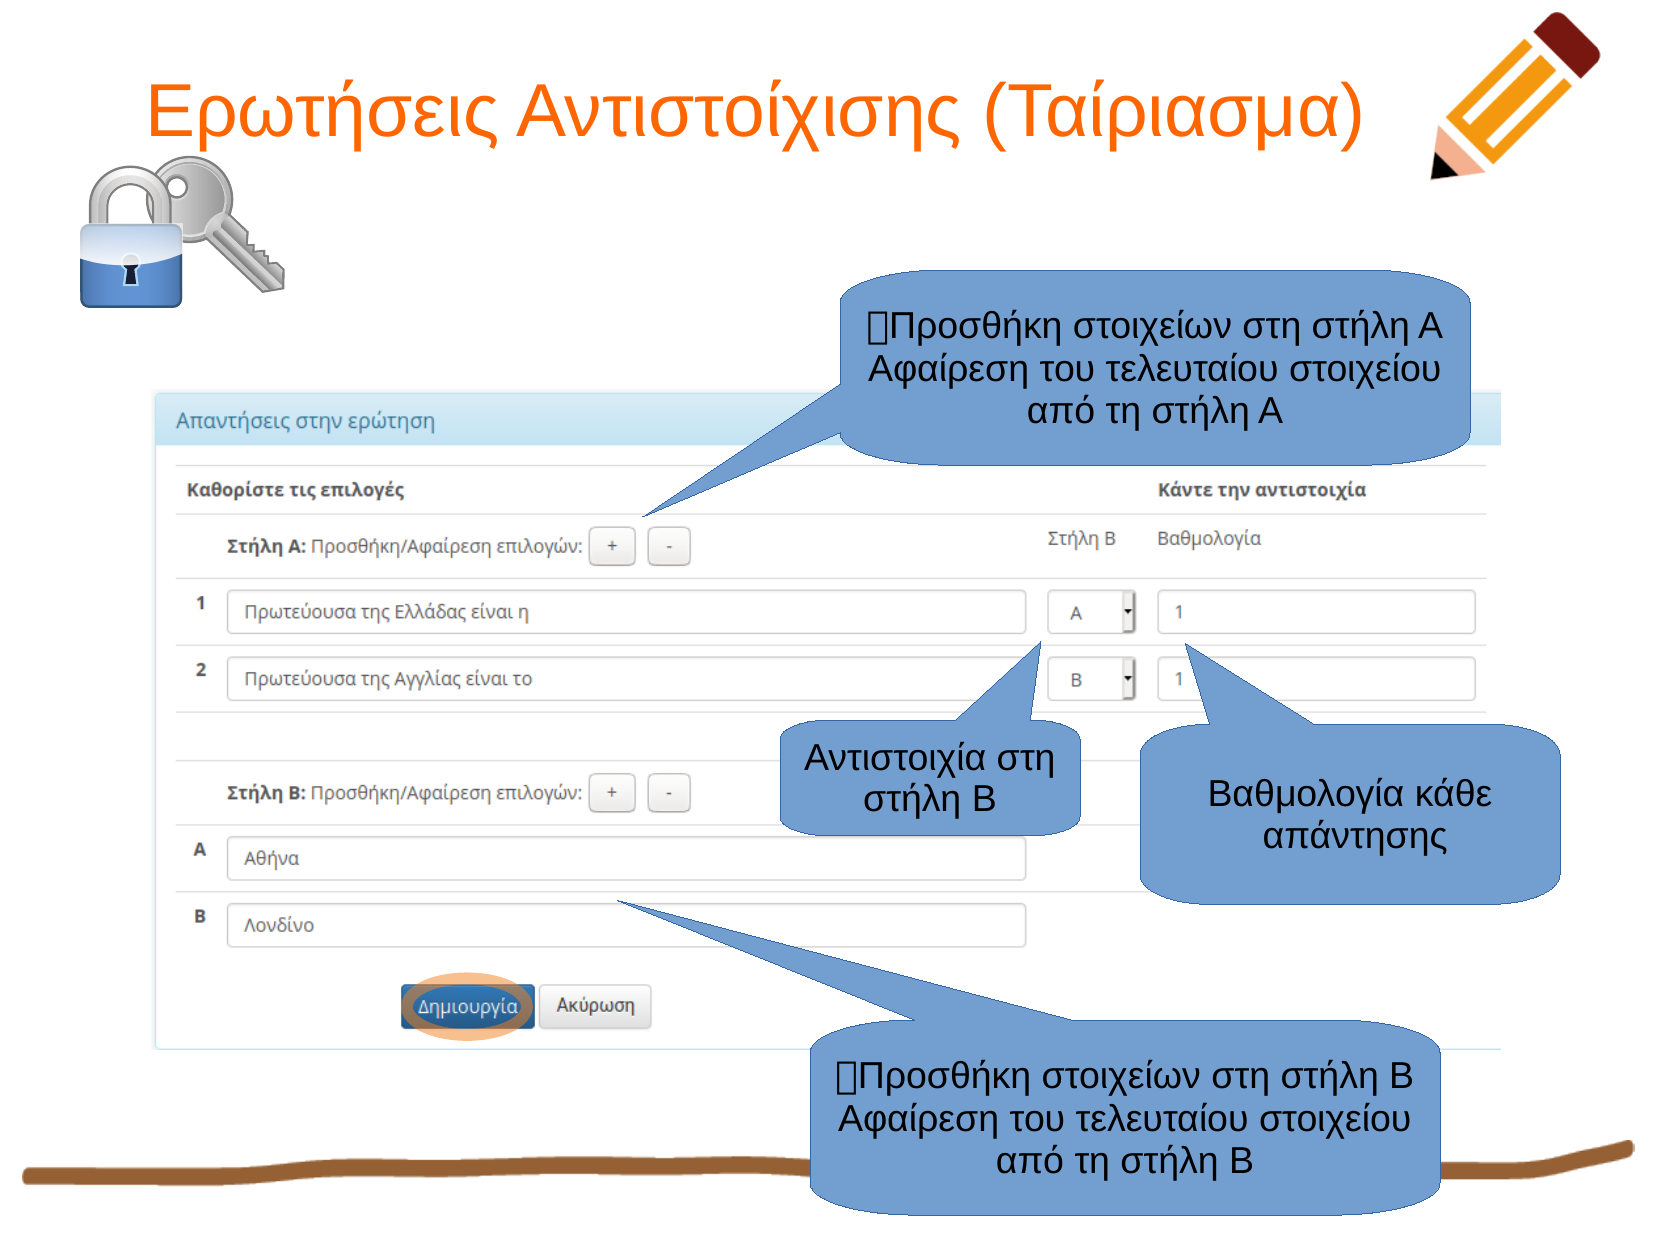

# Ερωτήσεις Αντιστοίχισης (Ταίριασμα)
ﾠΠροσθήκη στοιχείων στη στήλη Α
Αφαίρεση του τελευταίου στοιχείου
από τη στήλη Α
Αντιστοιχία στη
στήλη Β
Βαθμολογία κάθε
 απάντησης
ﾠΠροσθήκη στοιχείων στη στήλη Β
Αφαίρεση του τελευταίου στοιχείου
από τη στήλη Β